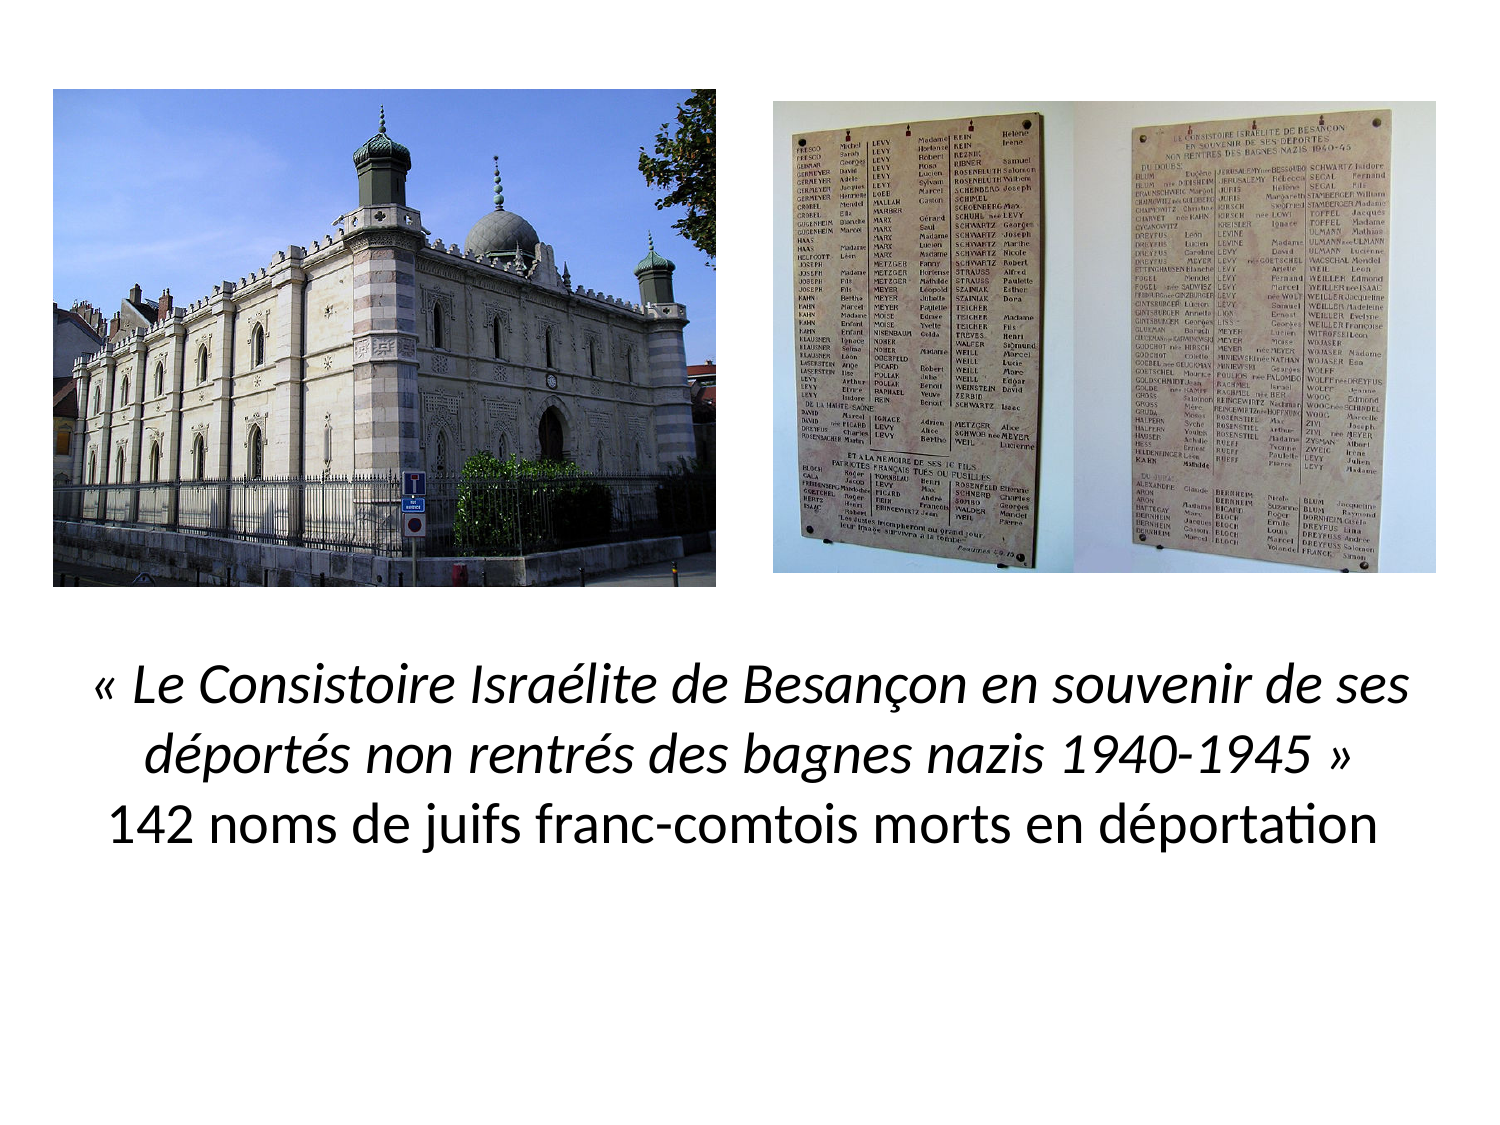

« Le Consistoire Israélite de Besançon en souvenir de ses déportés non rentrés des bagnes nazis 1940-1945 »
142 noms de juifs franc-comtois morts en déportation